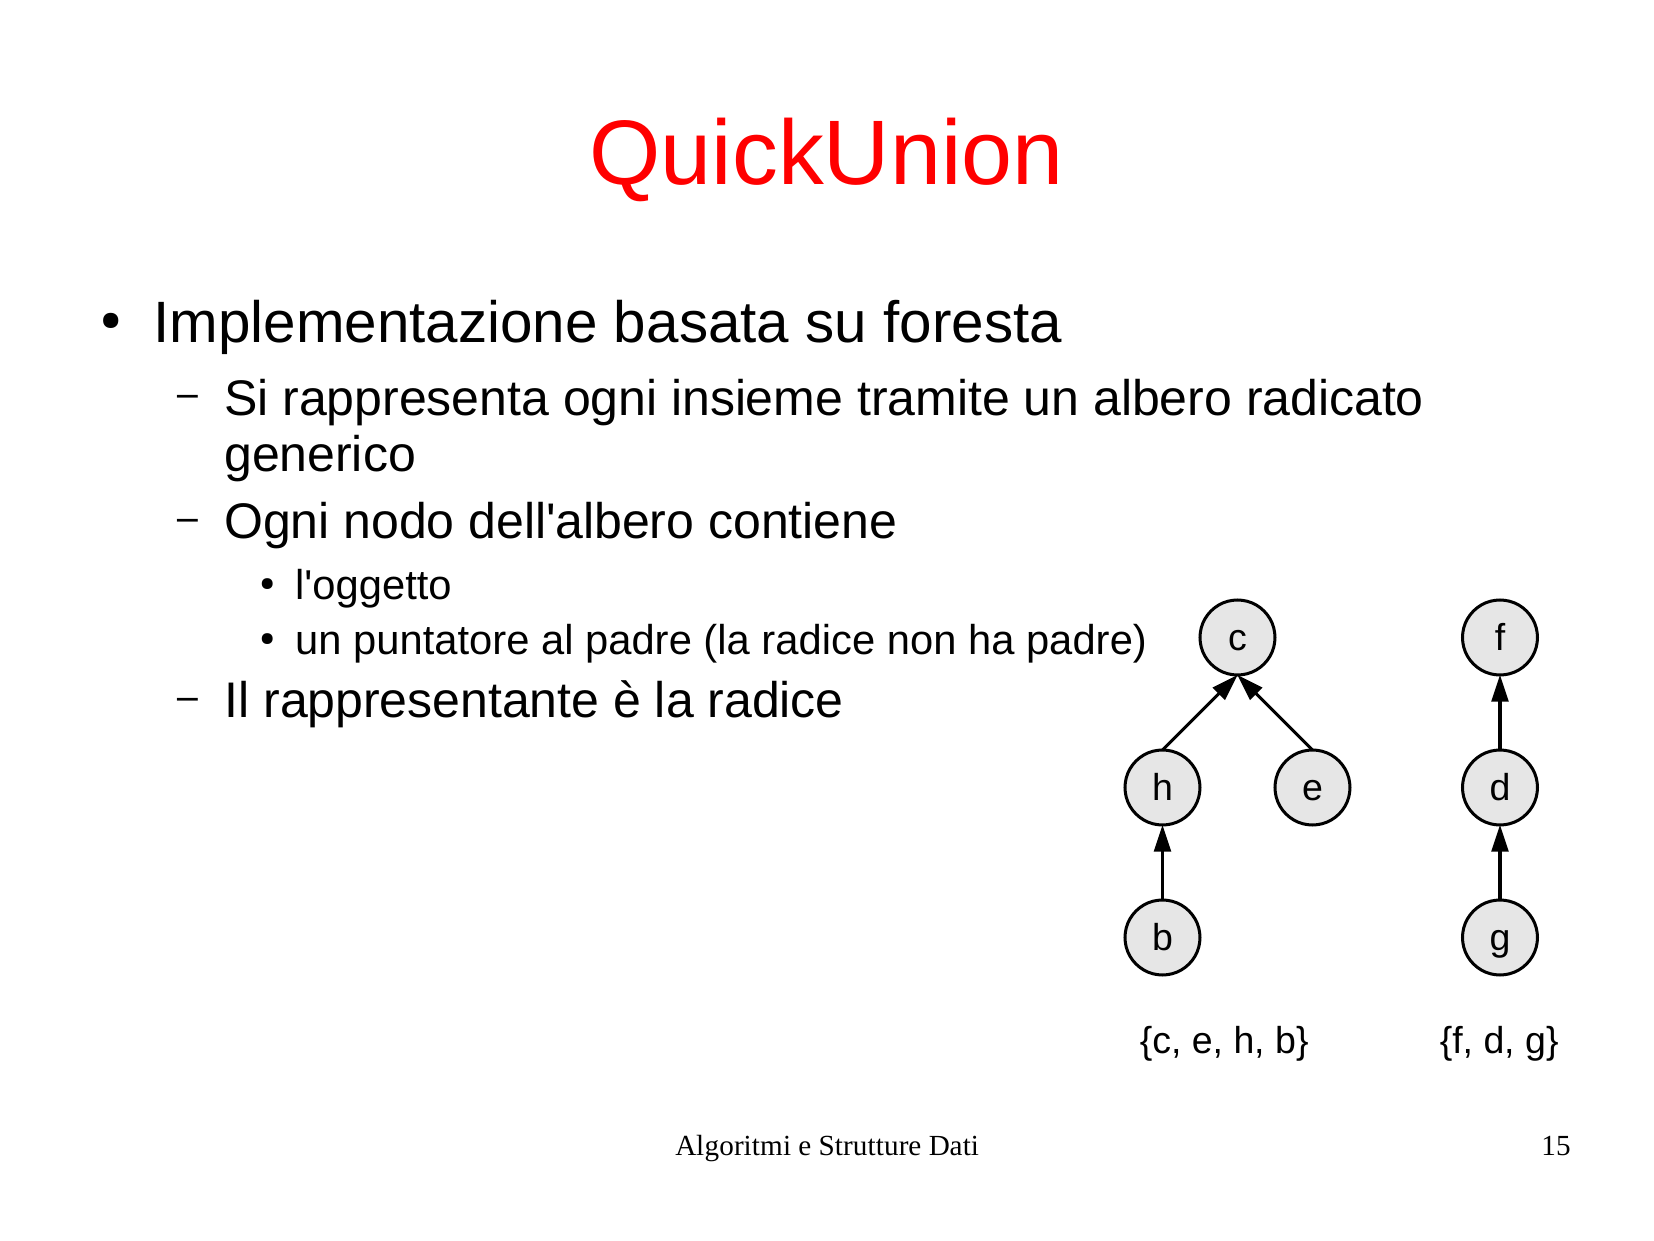

# QuickUnion
Implementazione basata su foresta
Si rappresenta ogni insieme tramite un albero radicato generico
Ogni nodo dell'albero contiene
l'oggetto
un puntatore al padre (la radice non ha padre)
Il rappresentante è la radice
c
f
h
e
d
b
g
{c, e, h, b}
{f, d, g}
Algoritmi e Strutture Dati
15